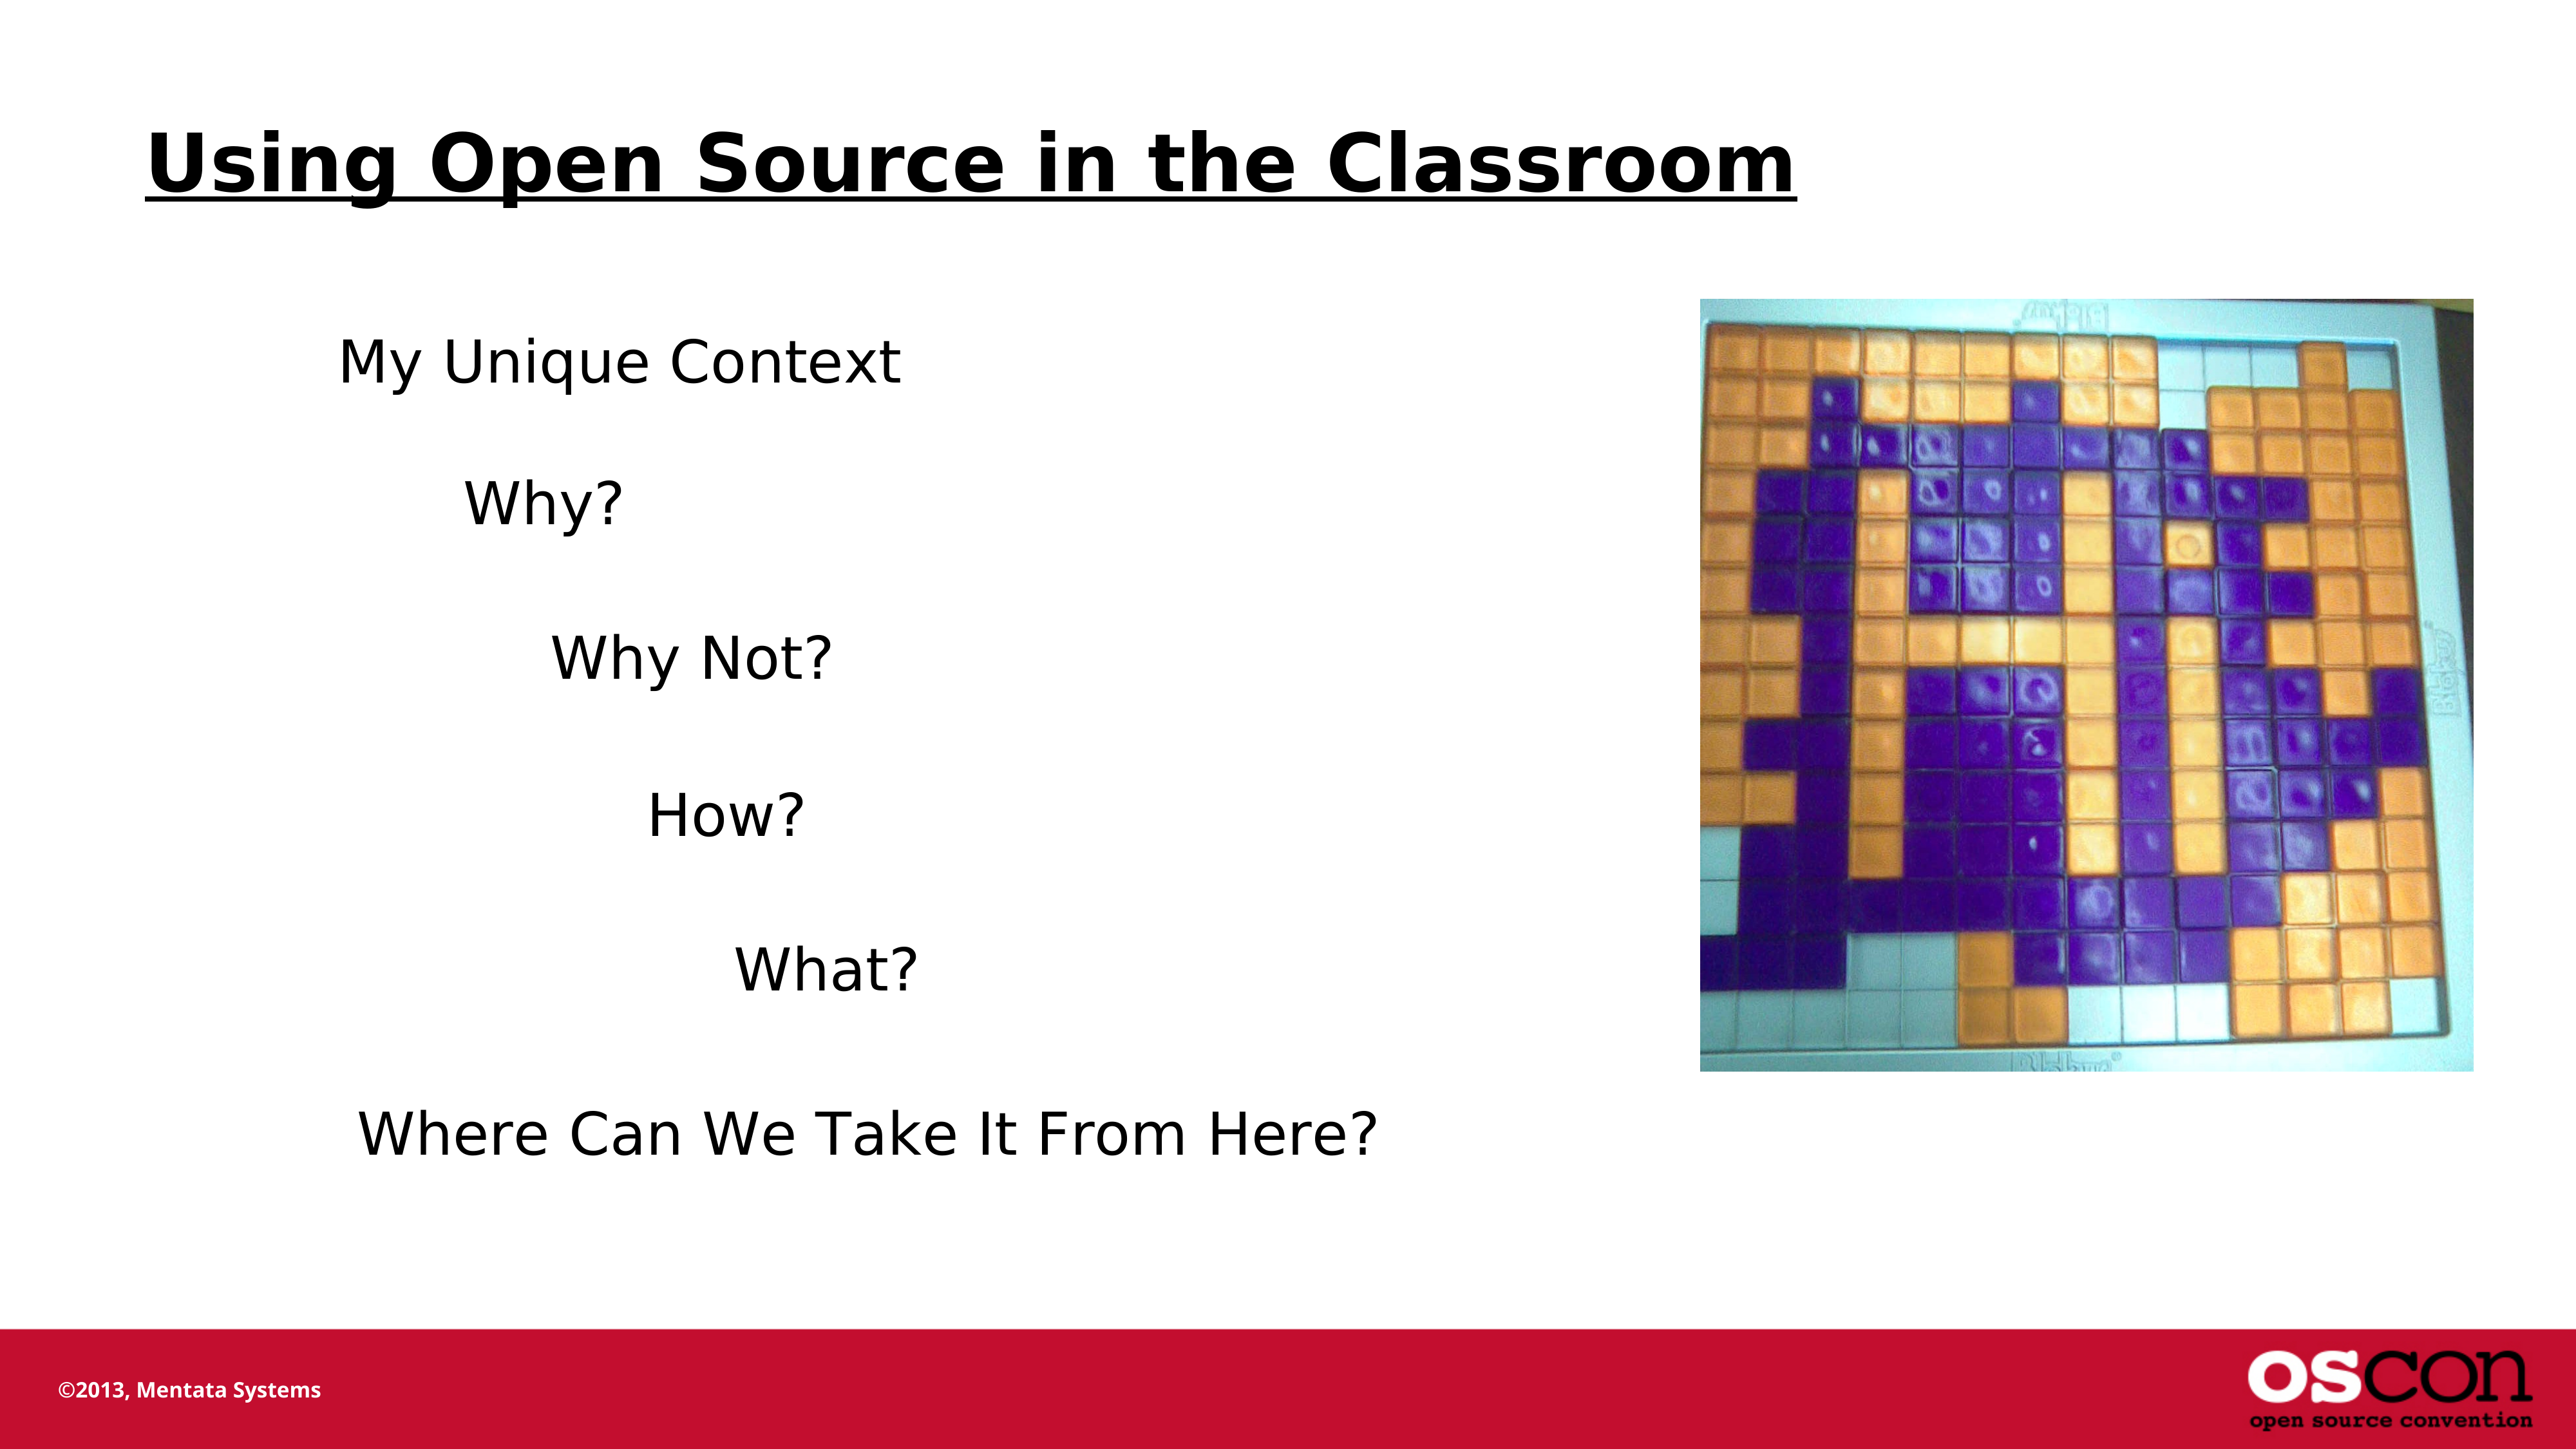

#
Using Open Source in the Classroom
My Unique Context
Why?
Why Not?
How?
What?
Where Can We Take It From Here?
©2013, Mentata Systems